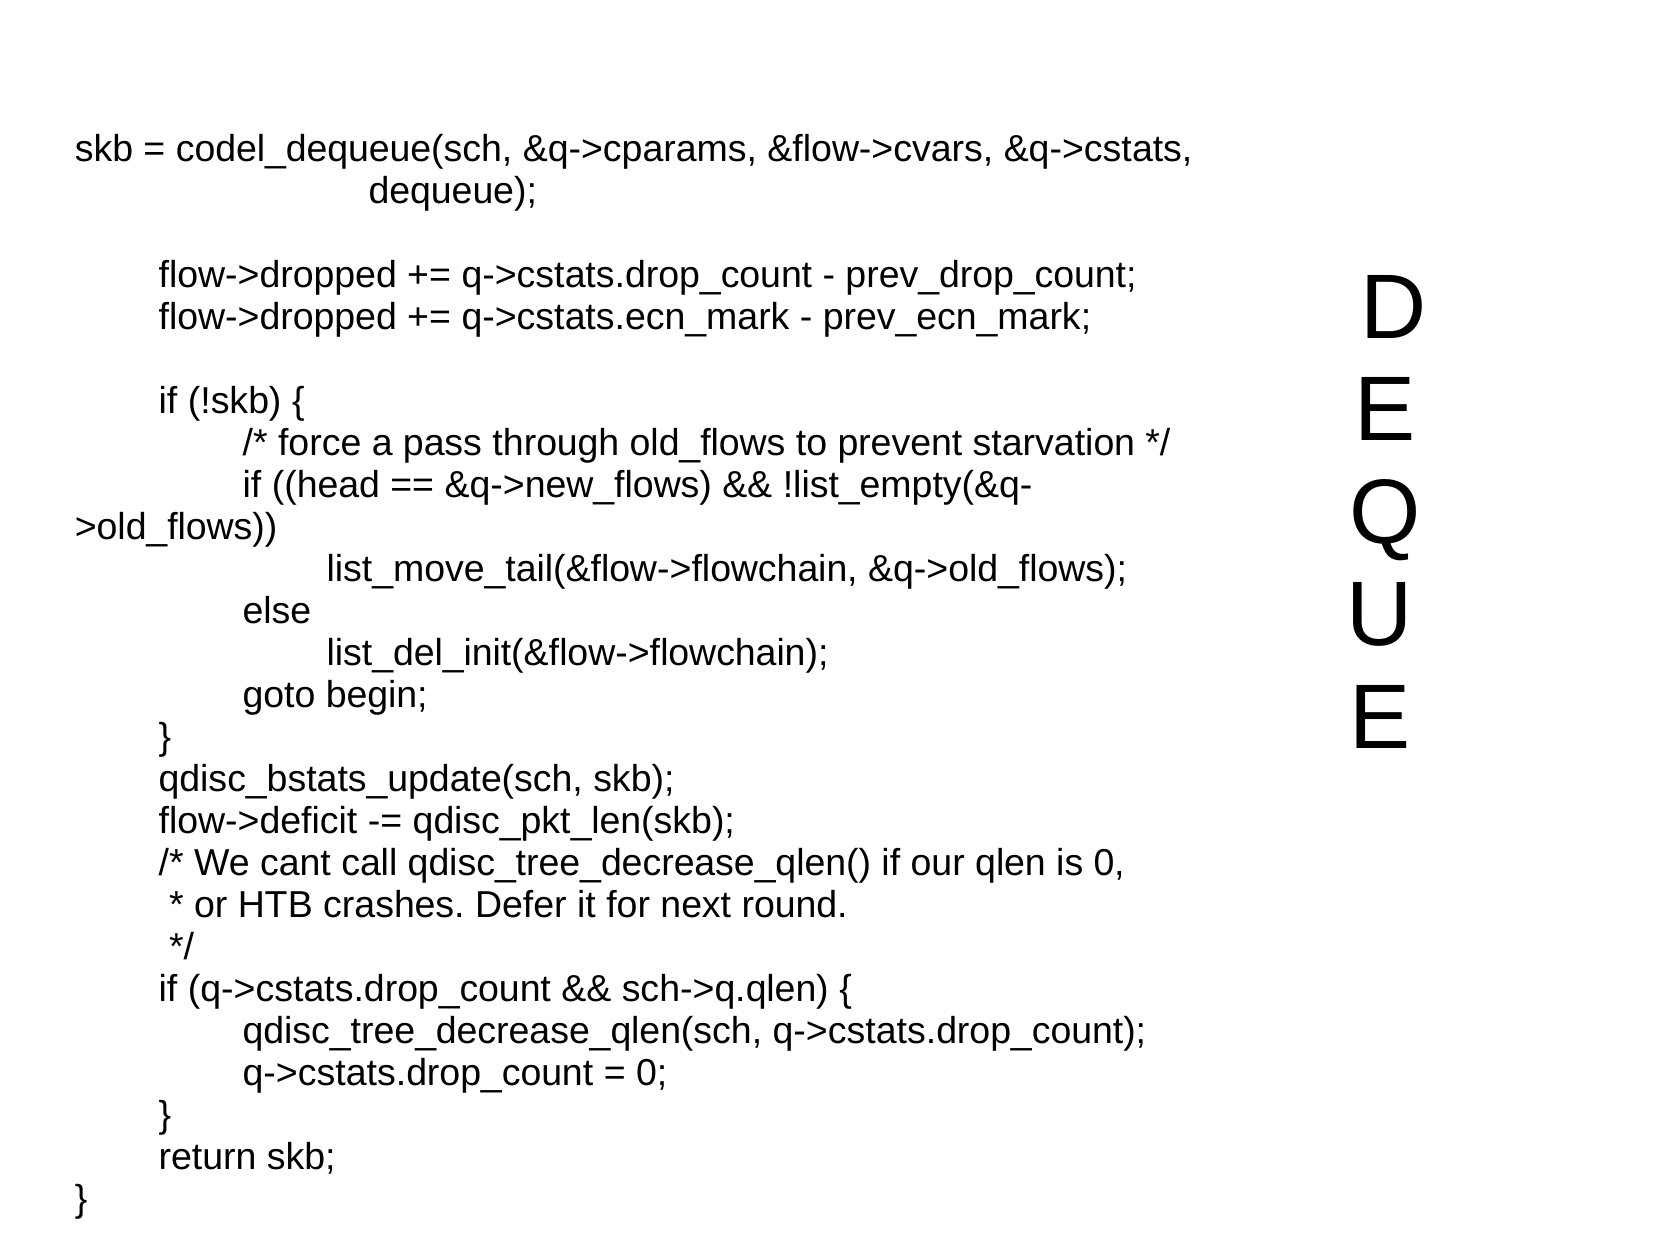

skb = codel_dequeue(sch, &q->cparams, &flow->cvars, &q->cstats,
 dequeue);
 flow->dropped += q->cstats.drop_count - prev_drop_count;
 flow->dropped += q->cstats.ecn_mark - prev_ecn_mark;
 if (!skb) {
 /* force a pass through old_flows to prevent starvation */
 if ((head == &q->new_flows) && !list_empty(&q->old_flows))
 list_move_tail(&flow->flowchain, &q->old_flows);
 else
 list_del_init(&flow->flowchain);
 goto begin;
 }
 qdisc_bstats_update(sch, skb);
 flow->deficit -= qdisc_pkt_len(skb);
 /* We cant call qdisc_tree_decrease_qlen() if our qlen is 0,
 * or HTB crashes. Defer it for next round.
 */
 if (q->cstats.drop_count && sch->q.qlen) {
 qdisc_tree_decrease_qlen(sch, q->cstats.drop_count);
 q->cstats.drop_count = 0;
 }
 return skb;
}
# D E Q U E